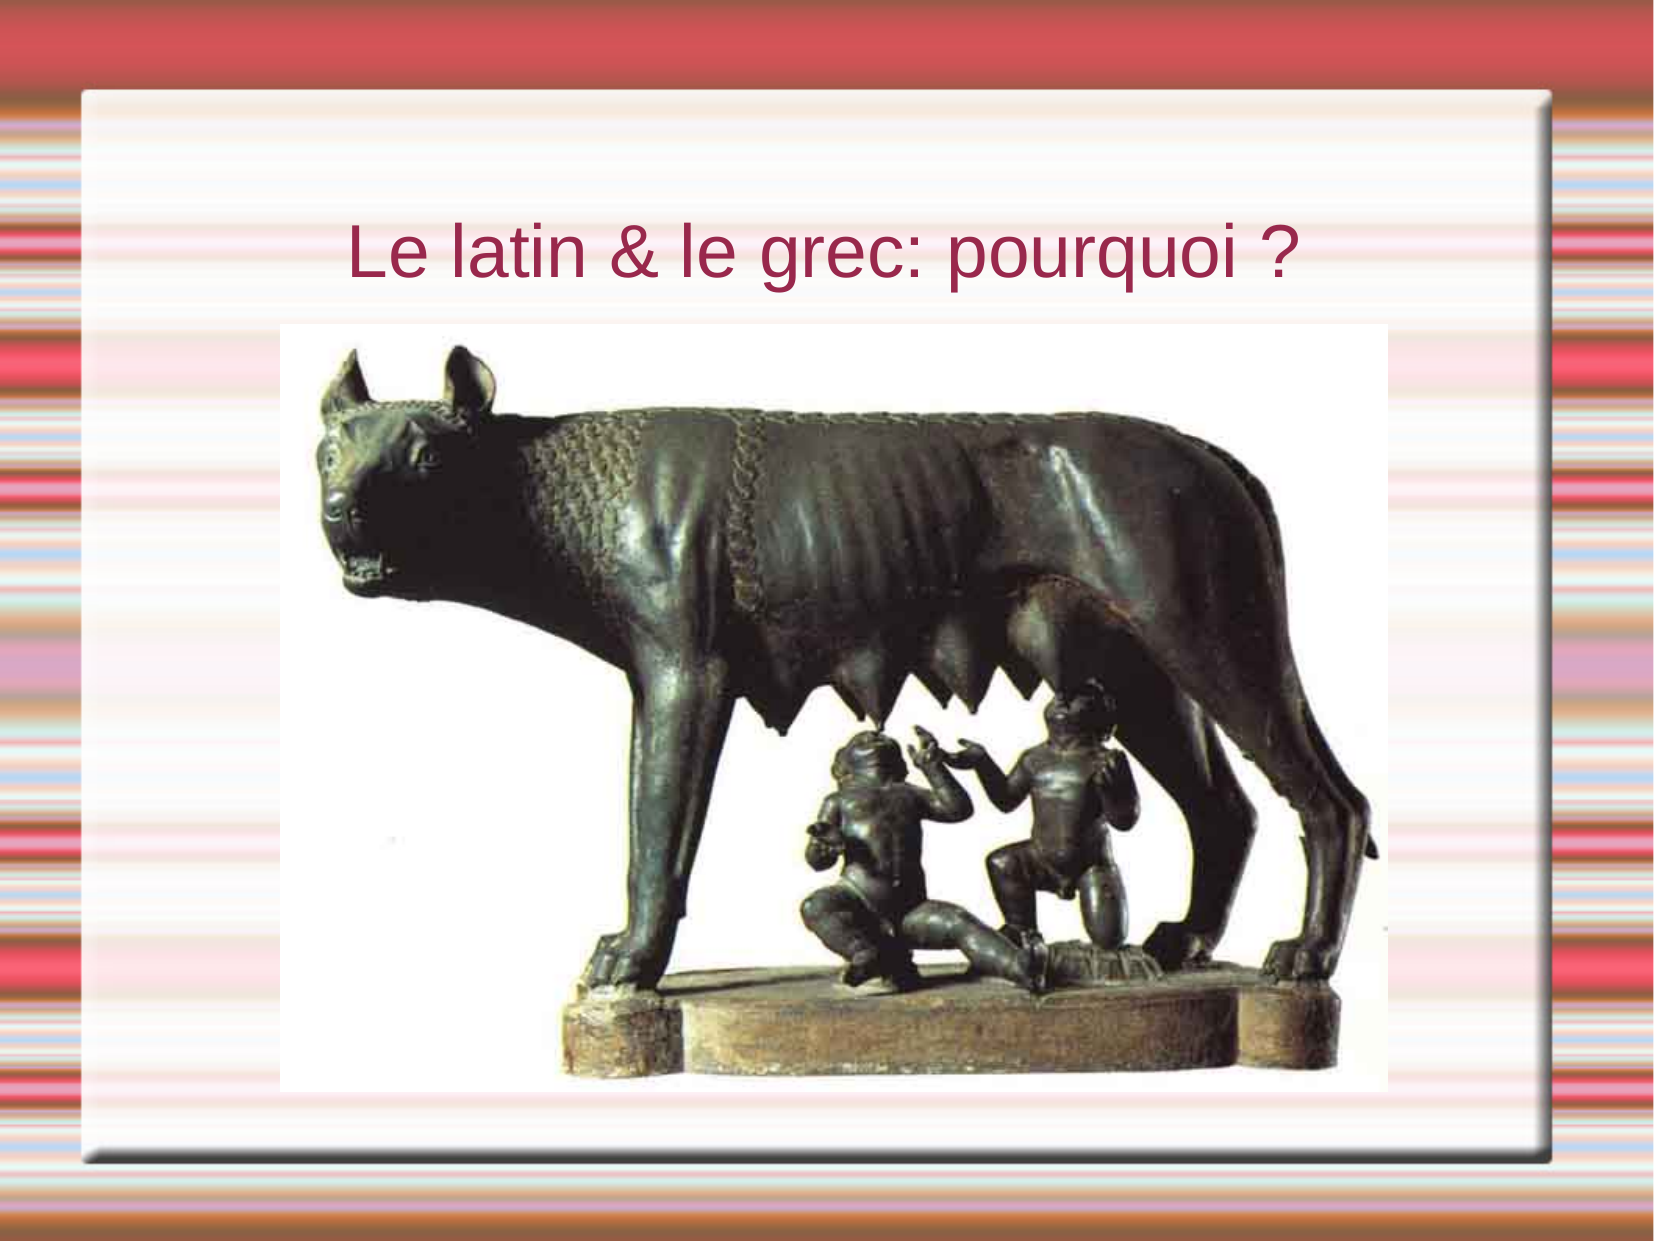

# Le latin & le grec: pourquoi ?